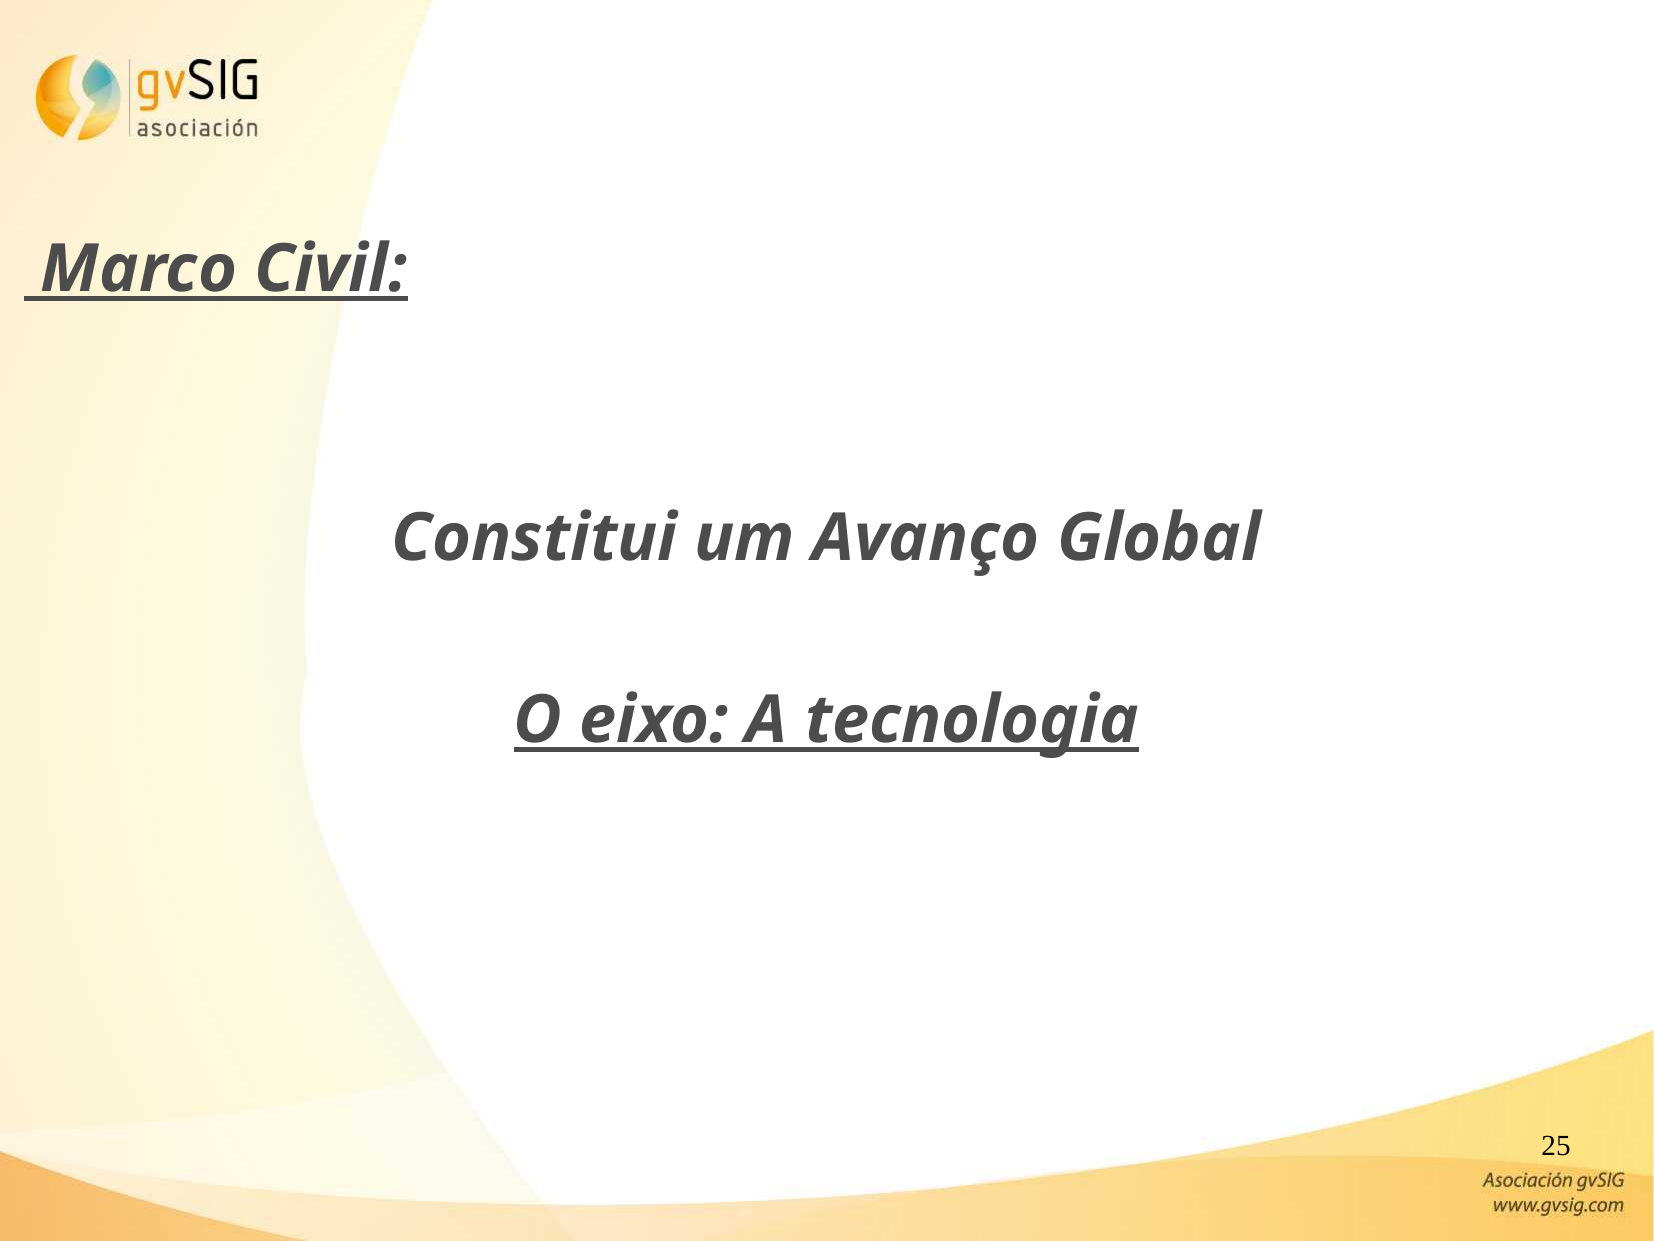

Marco Civil:
Constitui um Avanço Global
O eixo: A tecnologia
25